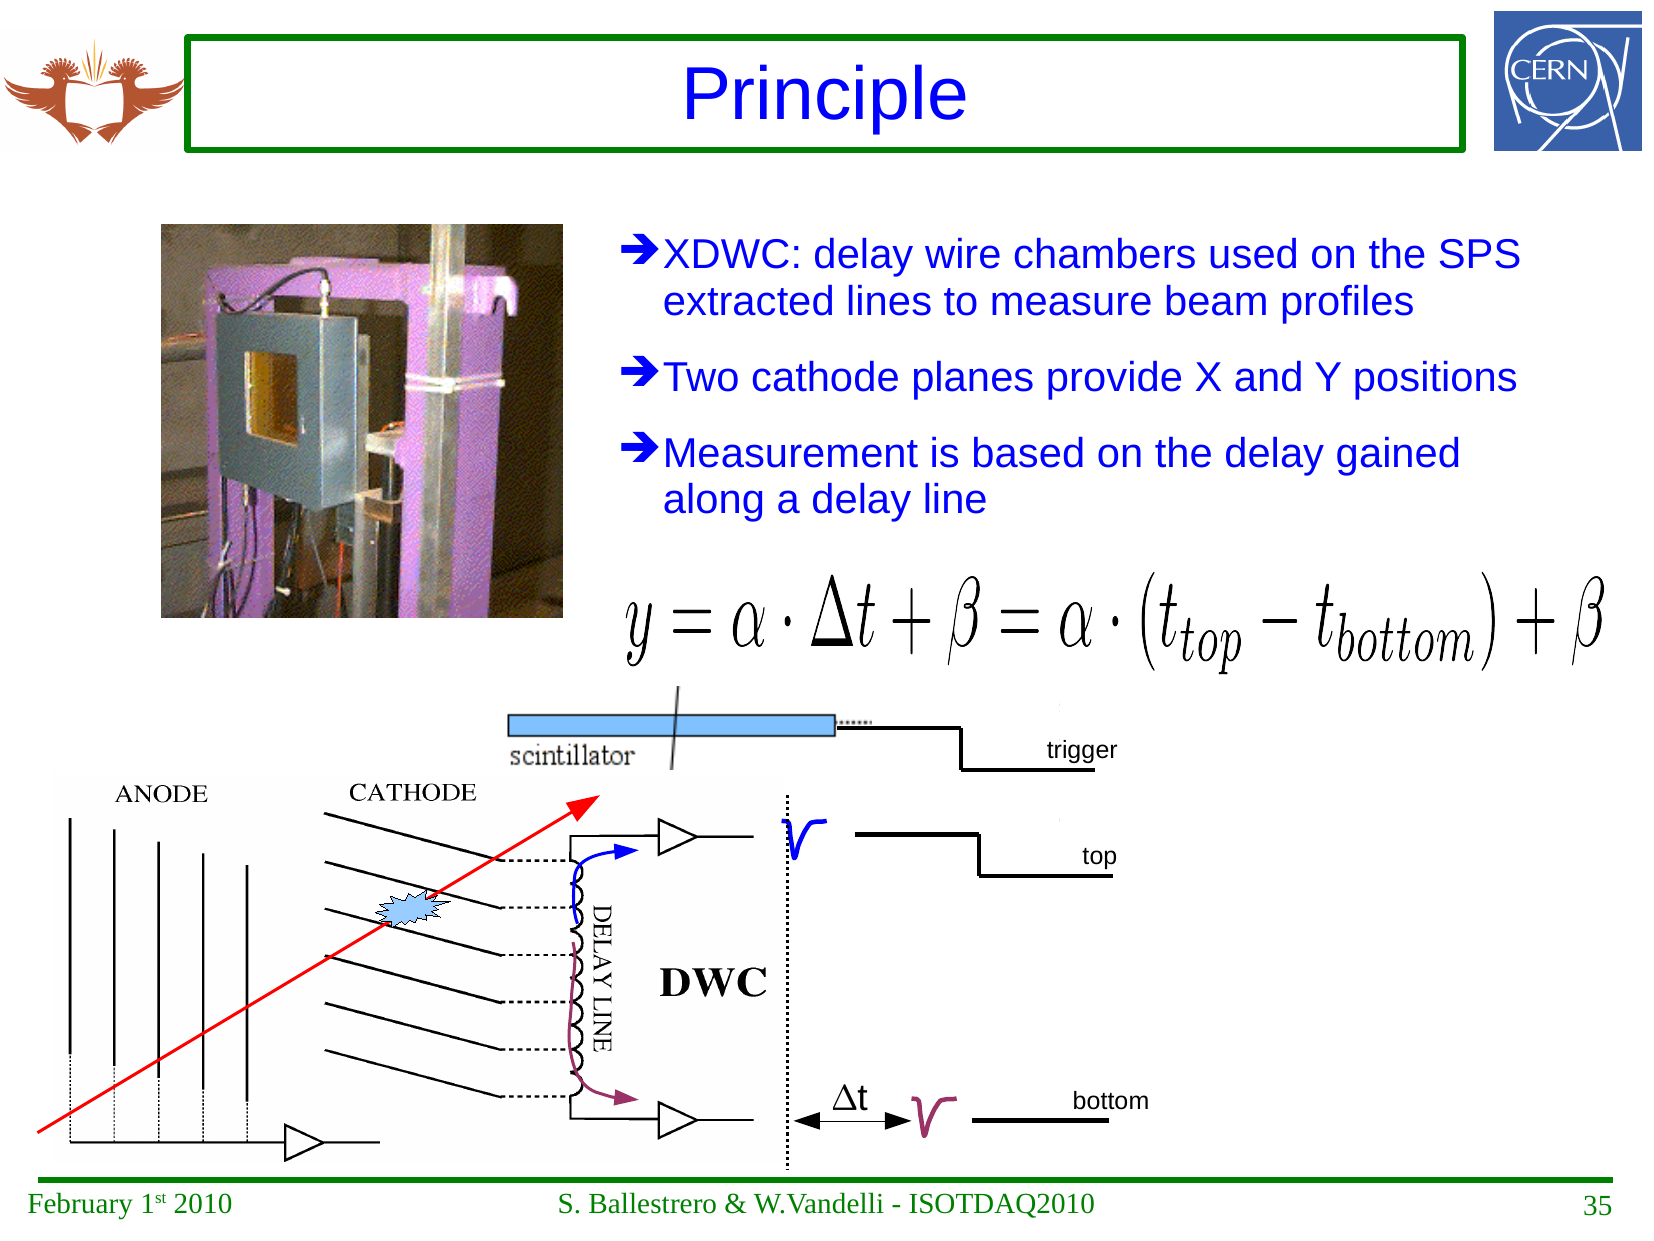

# Principle
XDWC: delay wire chambers used on the SPS extracted lines to measure beam profiles
Two cathode planes provide X and Y positions
Measurement is based on the delay gained along a delay line
trigger
top
t
bottom
35